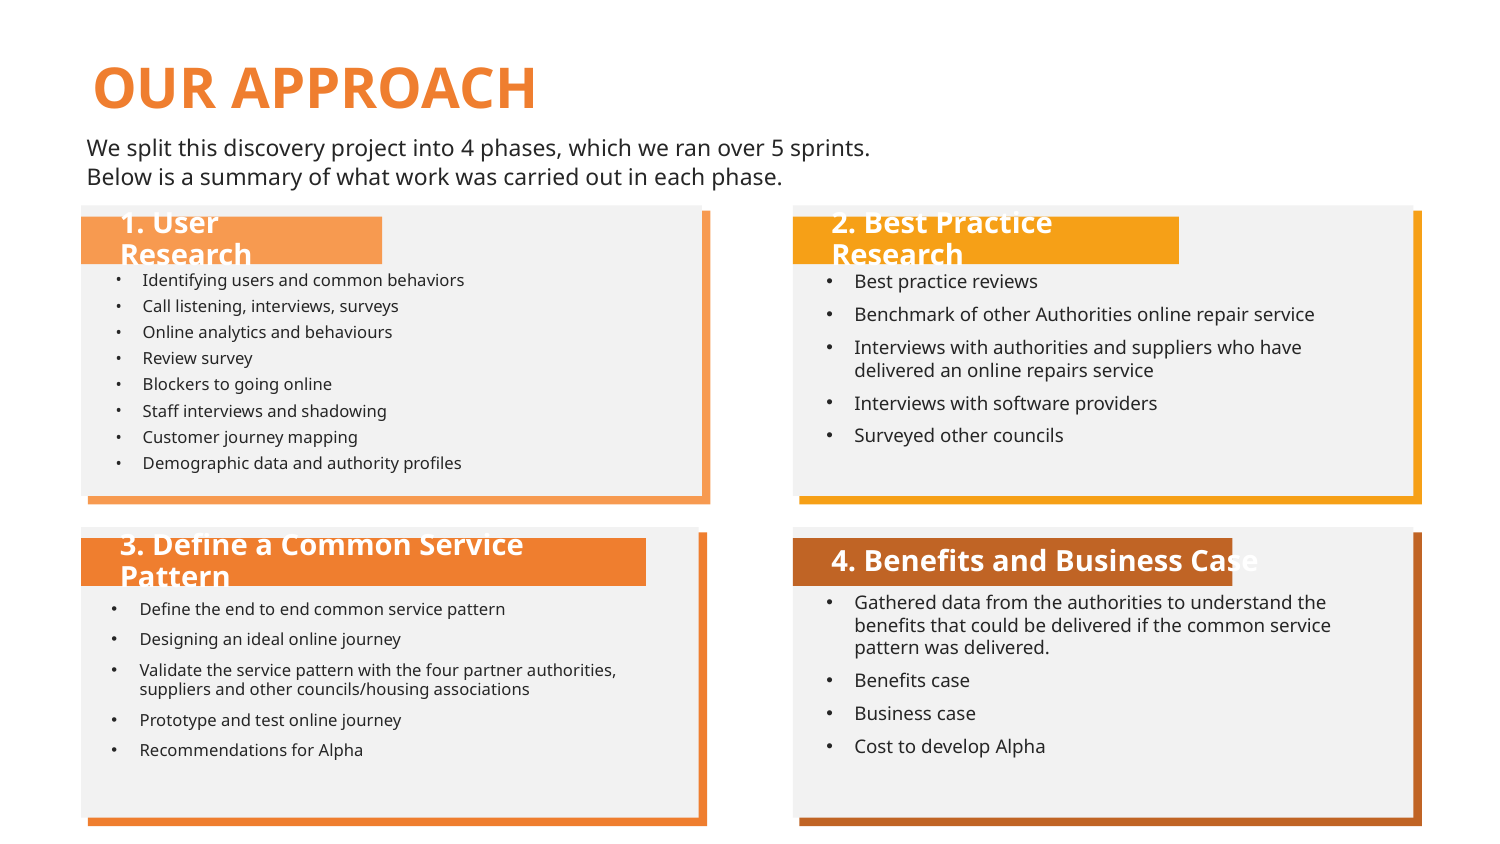

OUR APPROACH
We split this discovery project into 4 phases, which we ran over 5 sprints.
Below is a summary of what work was carried out in each phase.
2. Best Practice Research
Best practice reviews
Benchmark of other Authorities online repair service
Interviews with authorities and suppliers who have delivered an online repairs service
Interviews with software providers
Surveyed other councils
1. User Research
Identifying users and common behaviors
Call listening, interviews, surveys
Online analytics and behaviours
Review survey
Blockers to going online
Staff interviews and shadowing
Customer journey mapping
Demographic data and authority profiles
3. Define a Common Service Pattern
Define the end to end common service pattern
Designing an ideal online journey
Validate the service pattern with the four partner authorities, suppliers and other councils/housing associations
Prototype and test online journey
Recommendations for Alpha
4. Benefits and Business Case
Gathered data from the authorities to understand the benefits that could be delivered if the common service pattern was delivered.
Benefits case
Business case
Cost to develop Alpha